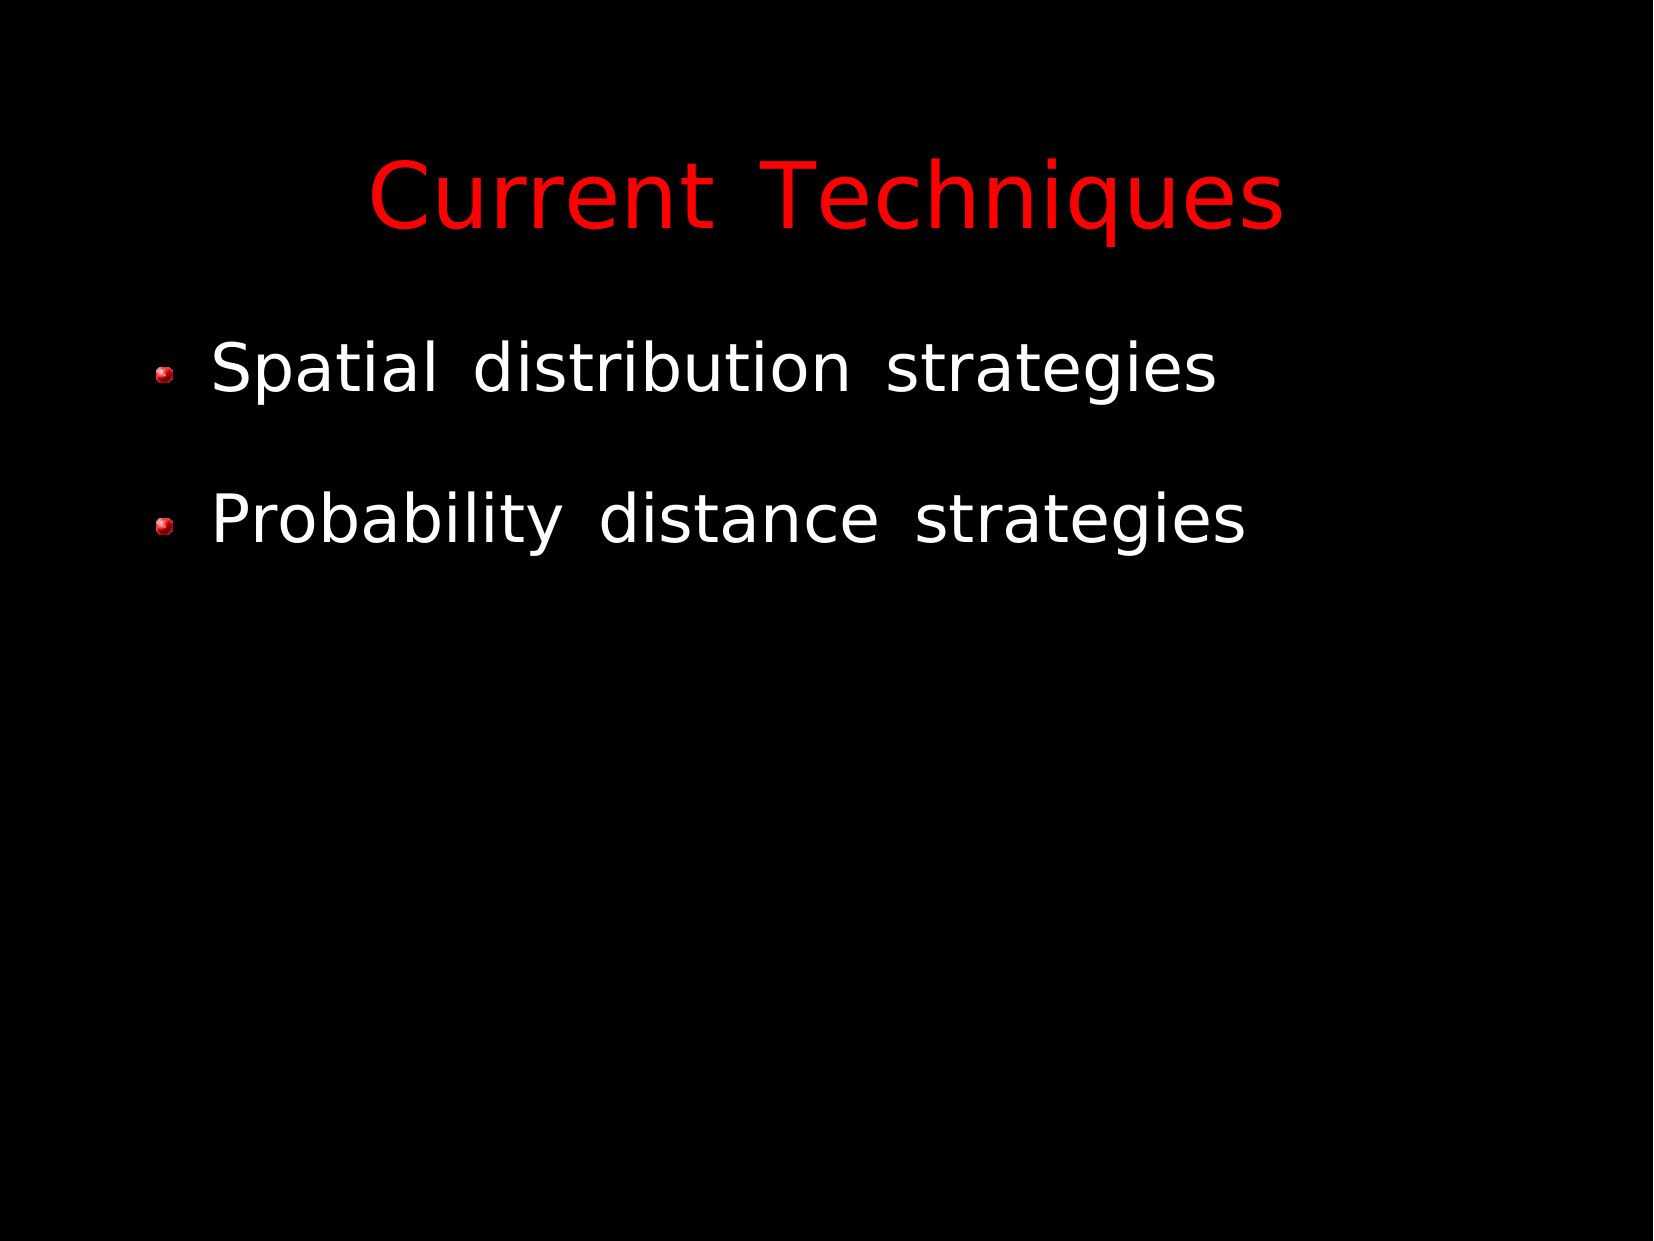

# Current Techniques
Spatial distribution strategies
Probability distance strategies